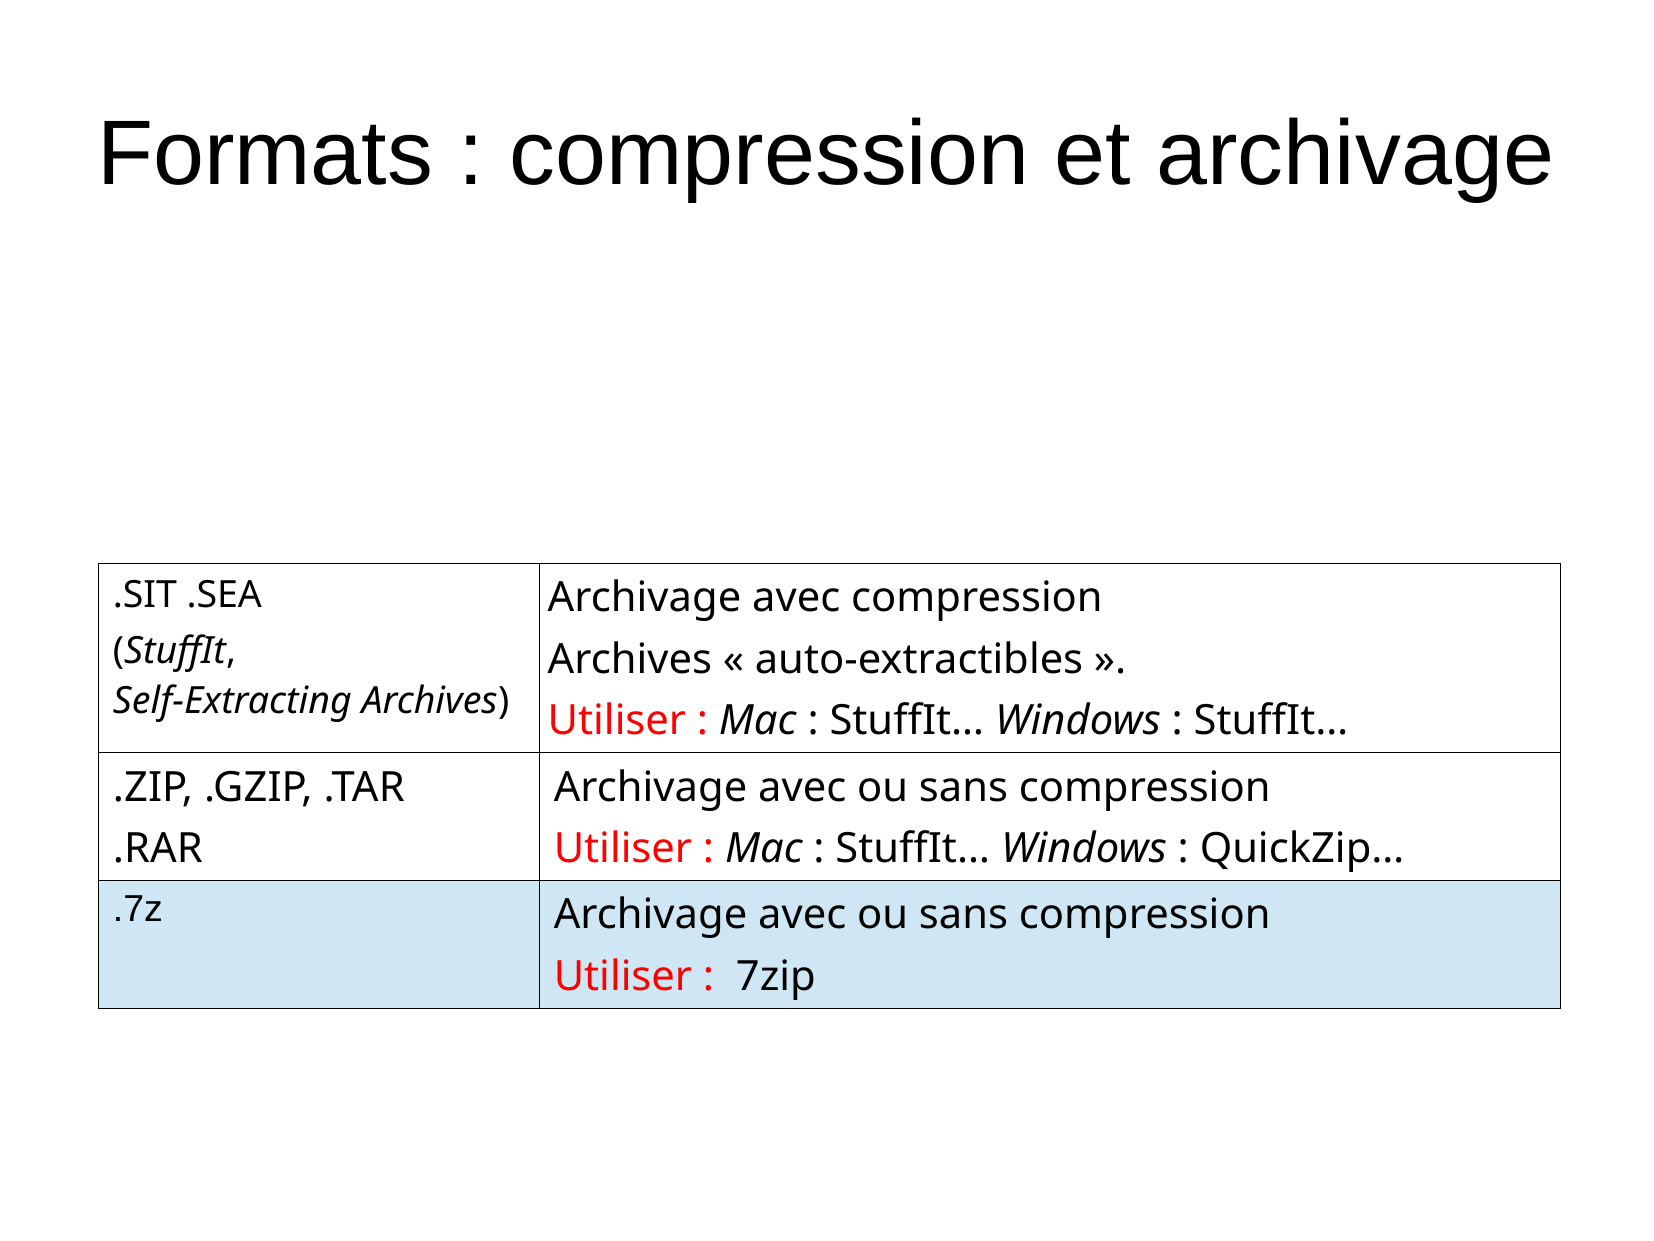

# Formats : compression et archivage
| .SIT .SEA (StuffIt, Self-Extracting Archives) | Archivage avec compression Archives « auto-extractibles ». Utiliser : Mac : StuffIt… Windows : StuffIt… |
| --- | --- |
| .ZIP, .GZIP, .TAR .RAR | Archivage avec ou sans compression Utiliser : Mac : StuffIt… Windows : QuickZip… |
| .7z | Archivage avec ou sans compression Utiliser : 7zip |